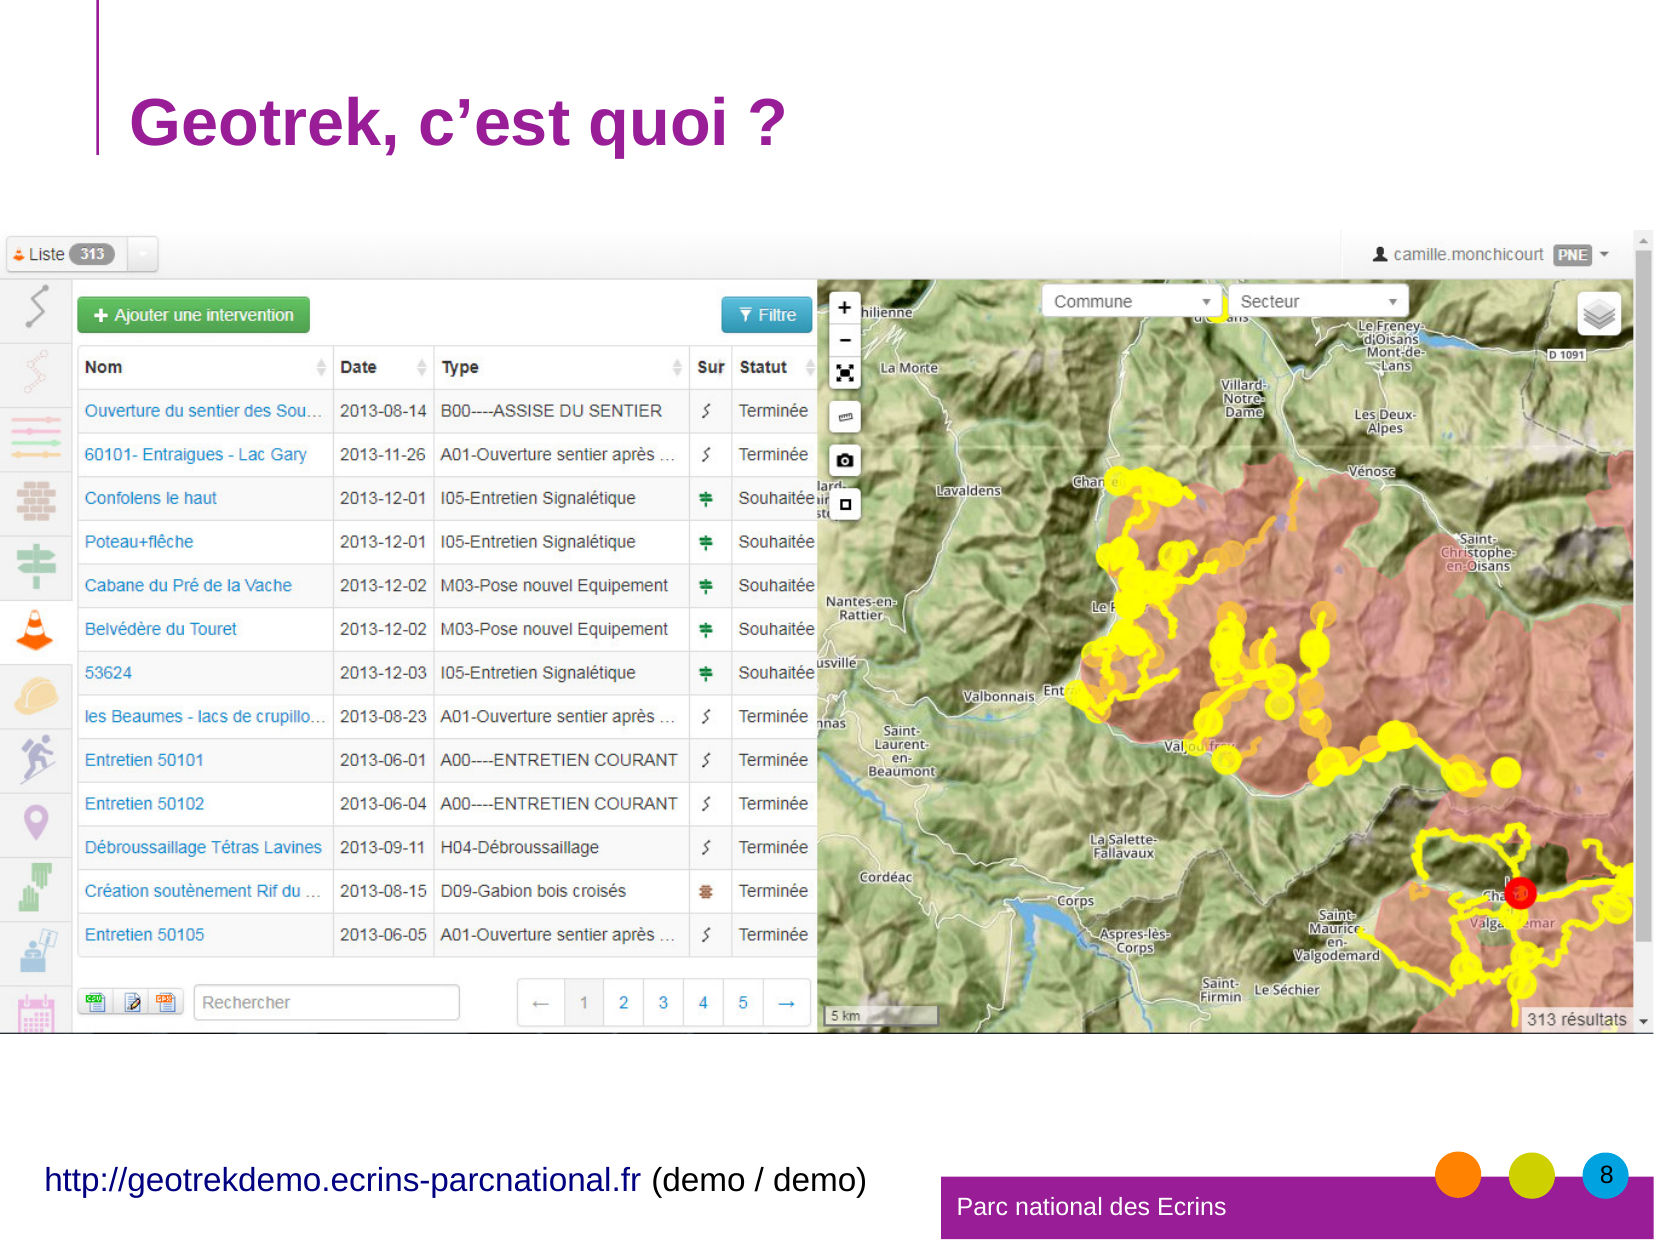

# Geotrek, c’est quoi ?
http://geotrekdemo.ecrins-parcnational.fr (demo / demo)